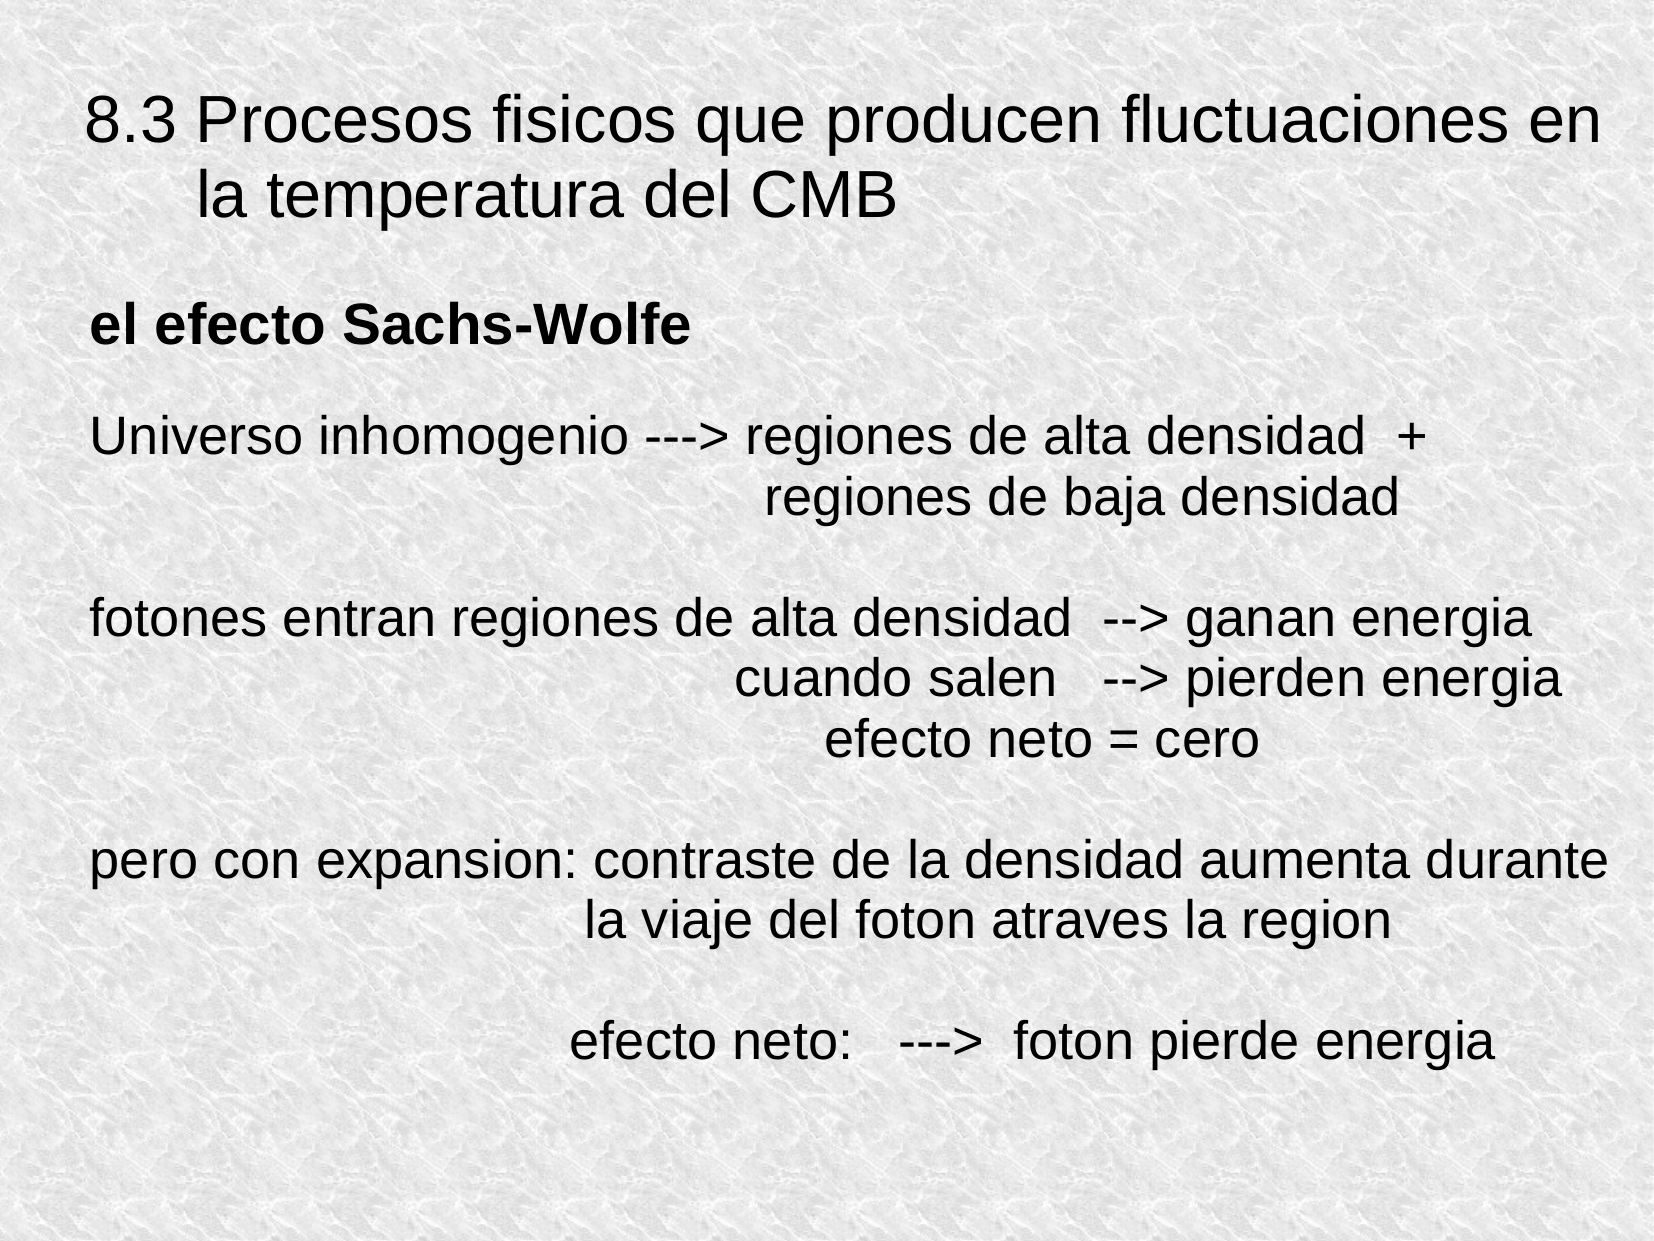

8.3 Procesos fisicos que producen fluctuaciones en
 la temperatura del CMB
el efecto Sachs-Wolfe
Universo inhomogenio ---> regiones de alta densidad +
 regiones de baja densidad
fotones entran regiones de alta densidad --> ganan energia
 cuando salen --> pierden energia
 efecto neto = cero
pero con expansion: contraste de la densidad aumenta durante
 la viaje del foton atraves la region
 efecto neto: ---> foton pierde energia